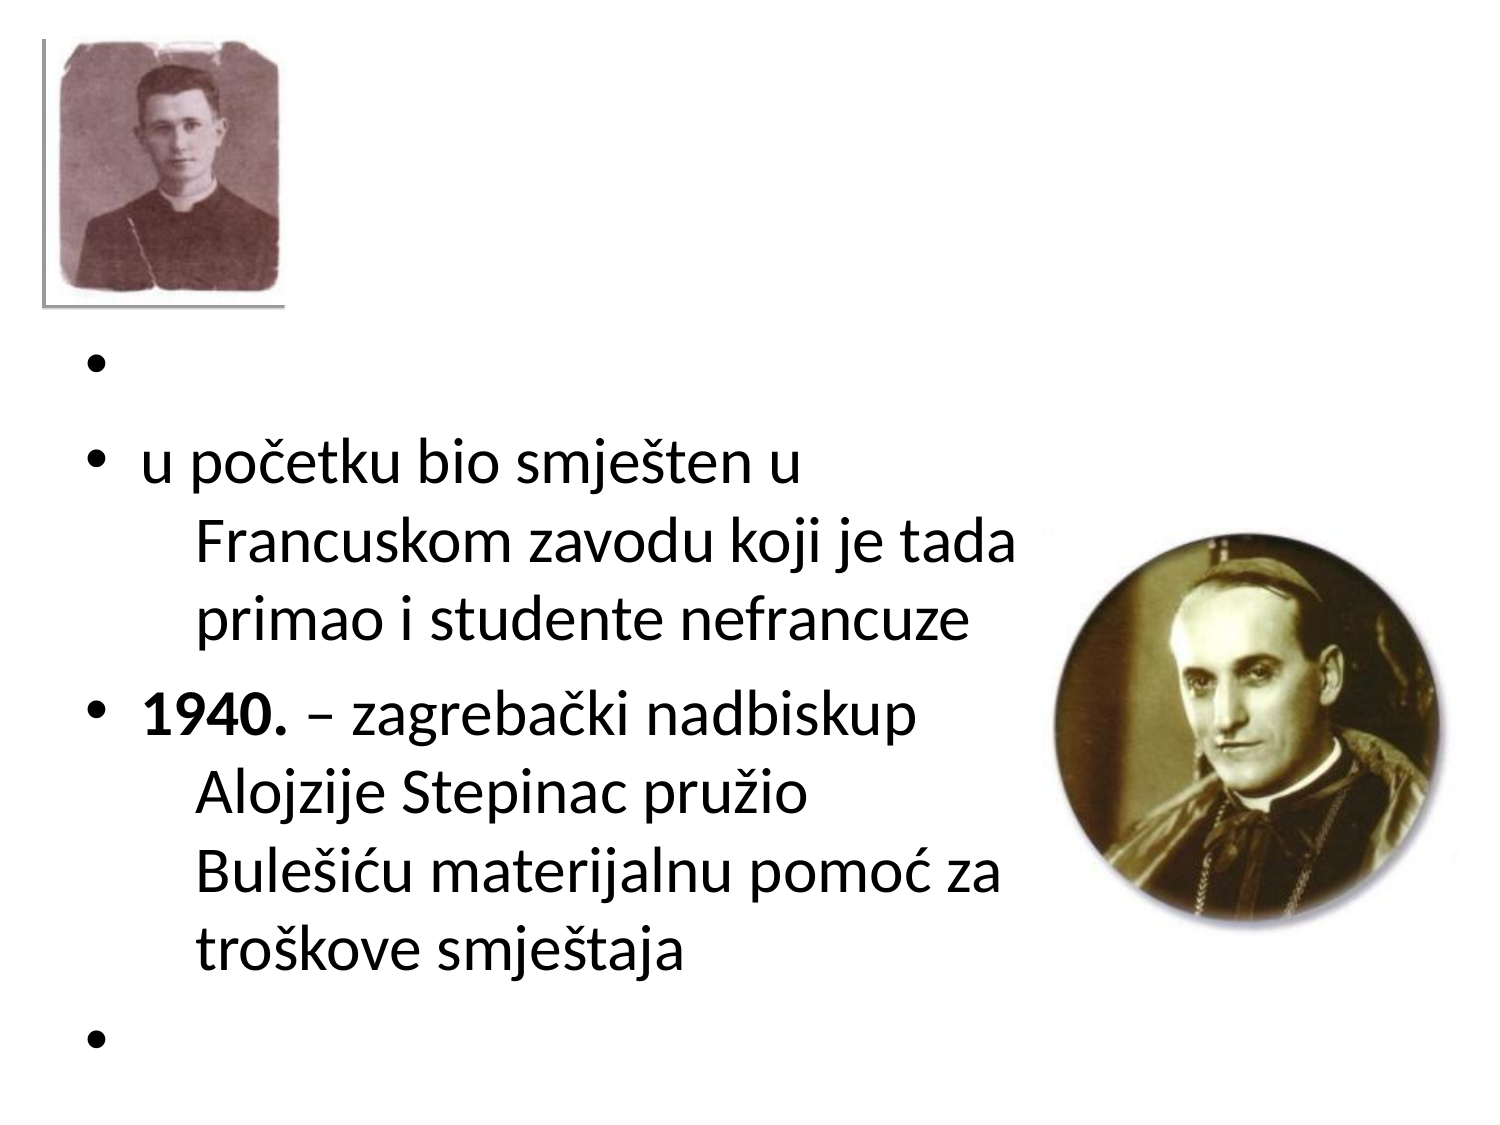

# Studije u Rimu
u početku bio smješten u Francuskom zavodu koji je tada primao i studente nefrancuze
1940. – zagrebački nadbiskup Alojzije Stepinac pružio Bulešiću materijalnu pomoć za troškove smještaja